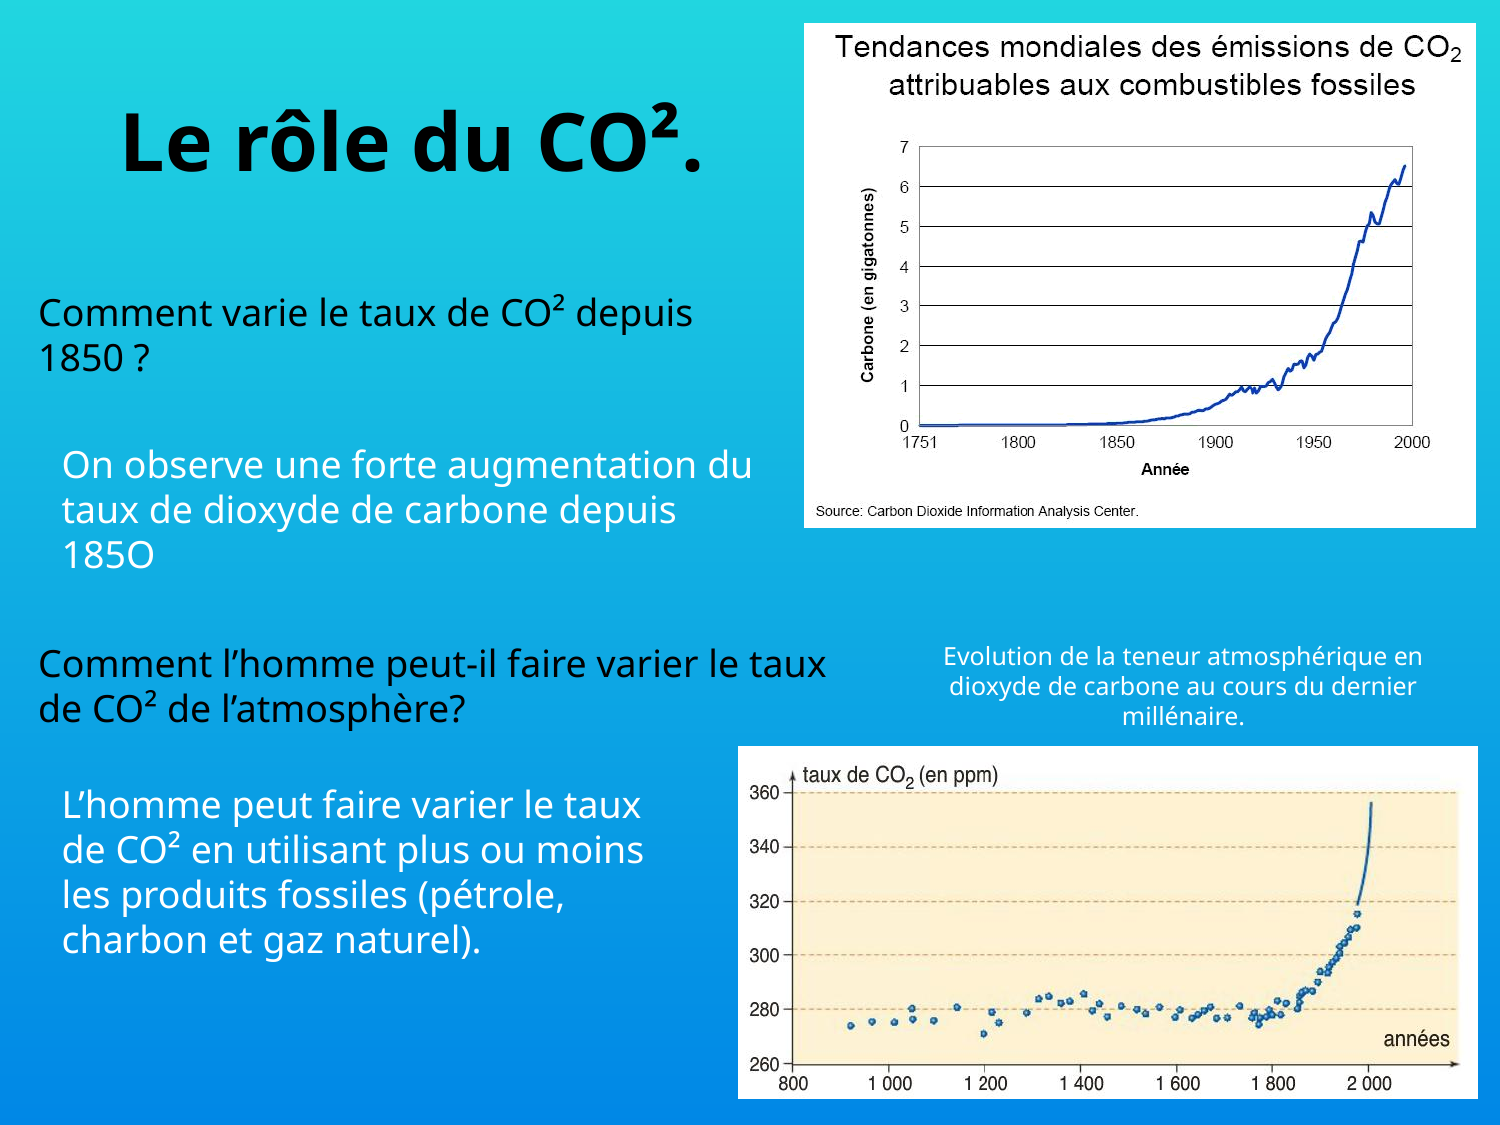

# Le rôle du CO².
Comment varie le taux de CO² depuis 1850 ?
On observe une forte augmentation du taux de dioxyde de carbone depuis 185O
Comment l’homme peut-il faire varier le taux de CO² de l’atmosphère?
Evolution de la teneur atmosphérique en dioxyde de carbone au cours du dernier millénaire.
L’homme peut faire varier le taux de CO² en utilisant plus ou moins les produits fossiles (pétrole, charbon et gaz naturel).